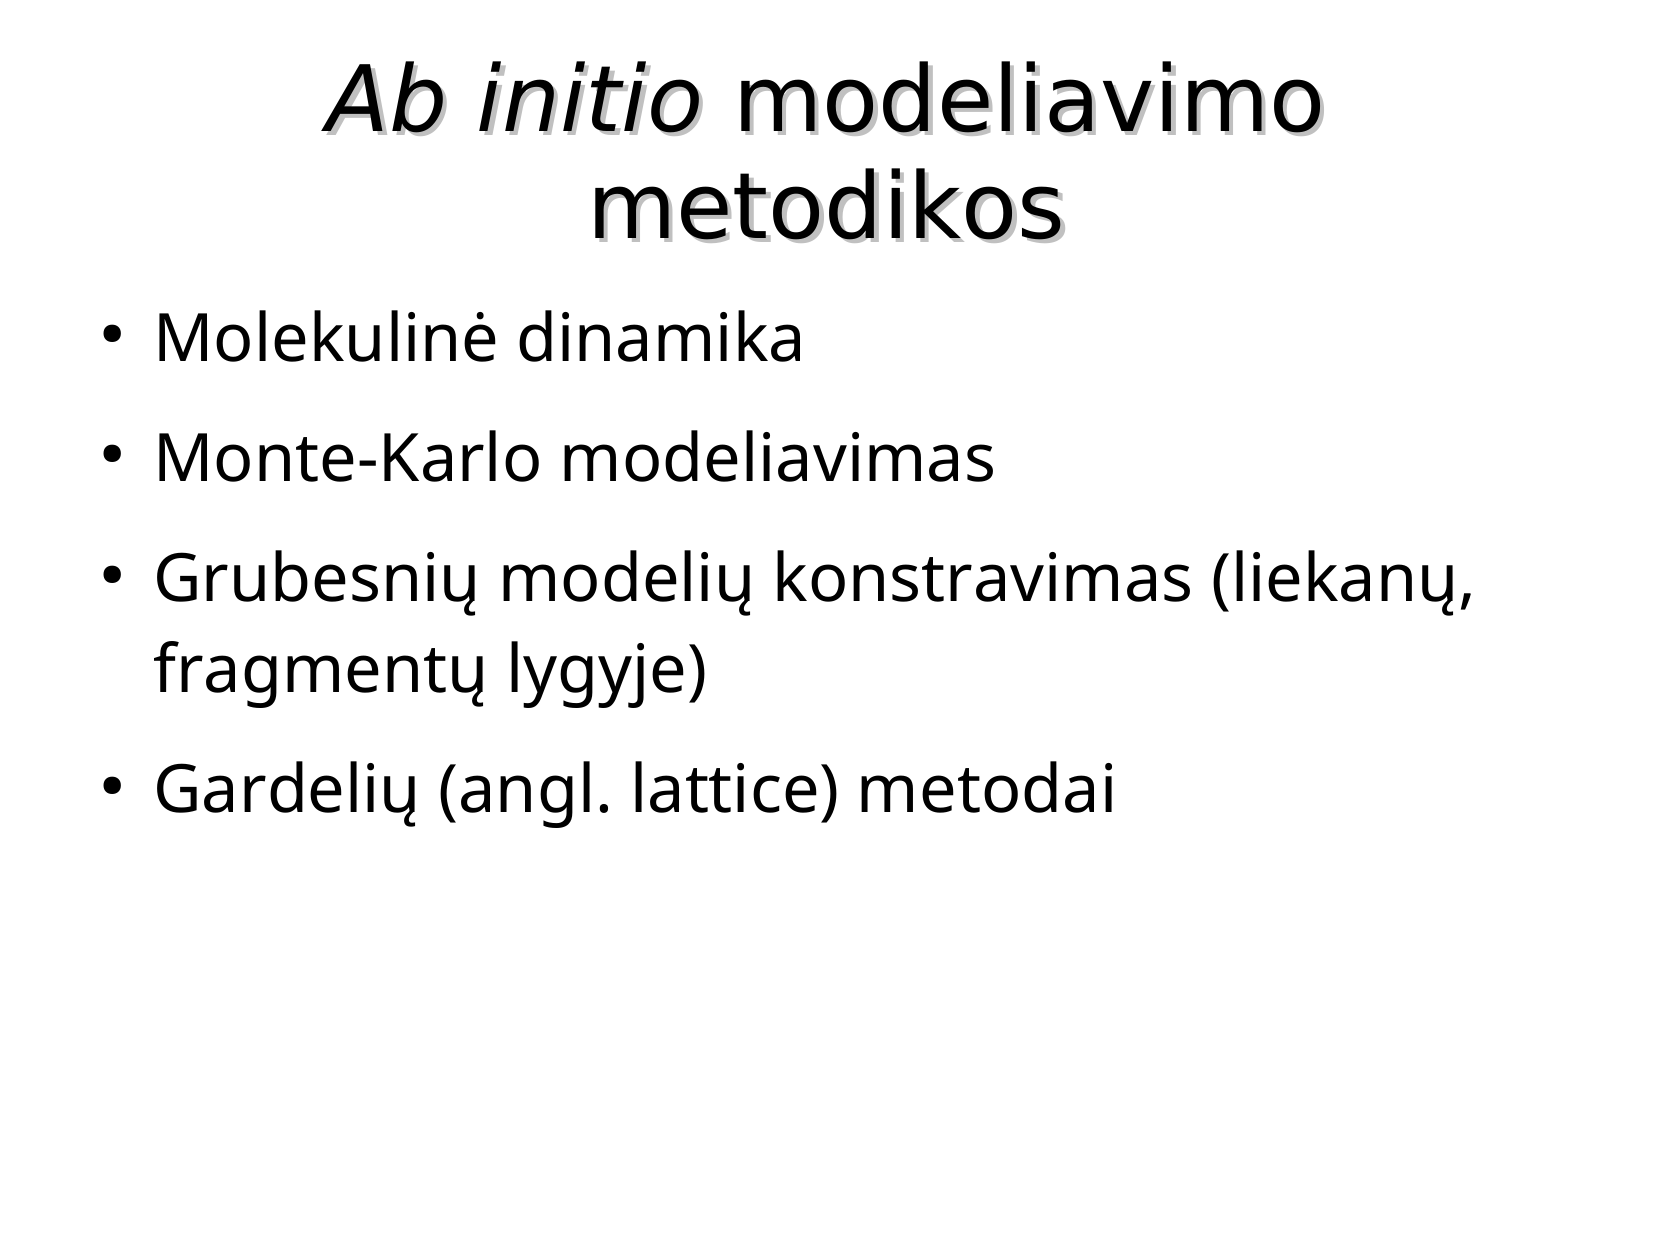

# Ab initio modeliavimo metodikos
Molekulinė dinamika
Monte-Karlo modeliavimas
Grubesnių modelių konstravimas (liekanų, fragmentų lygyje)
Gardelių (angl. lattice) metodai